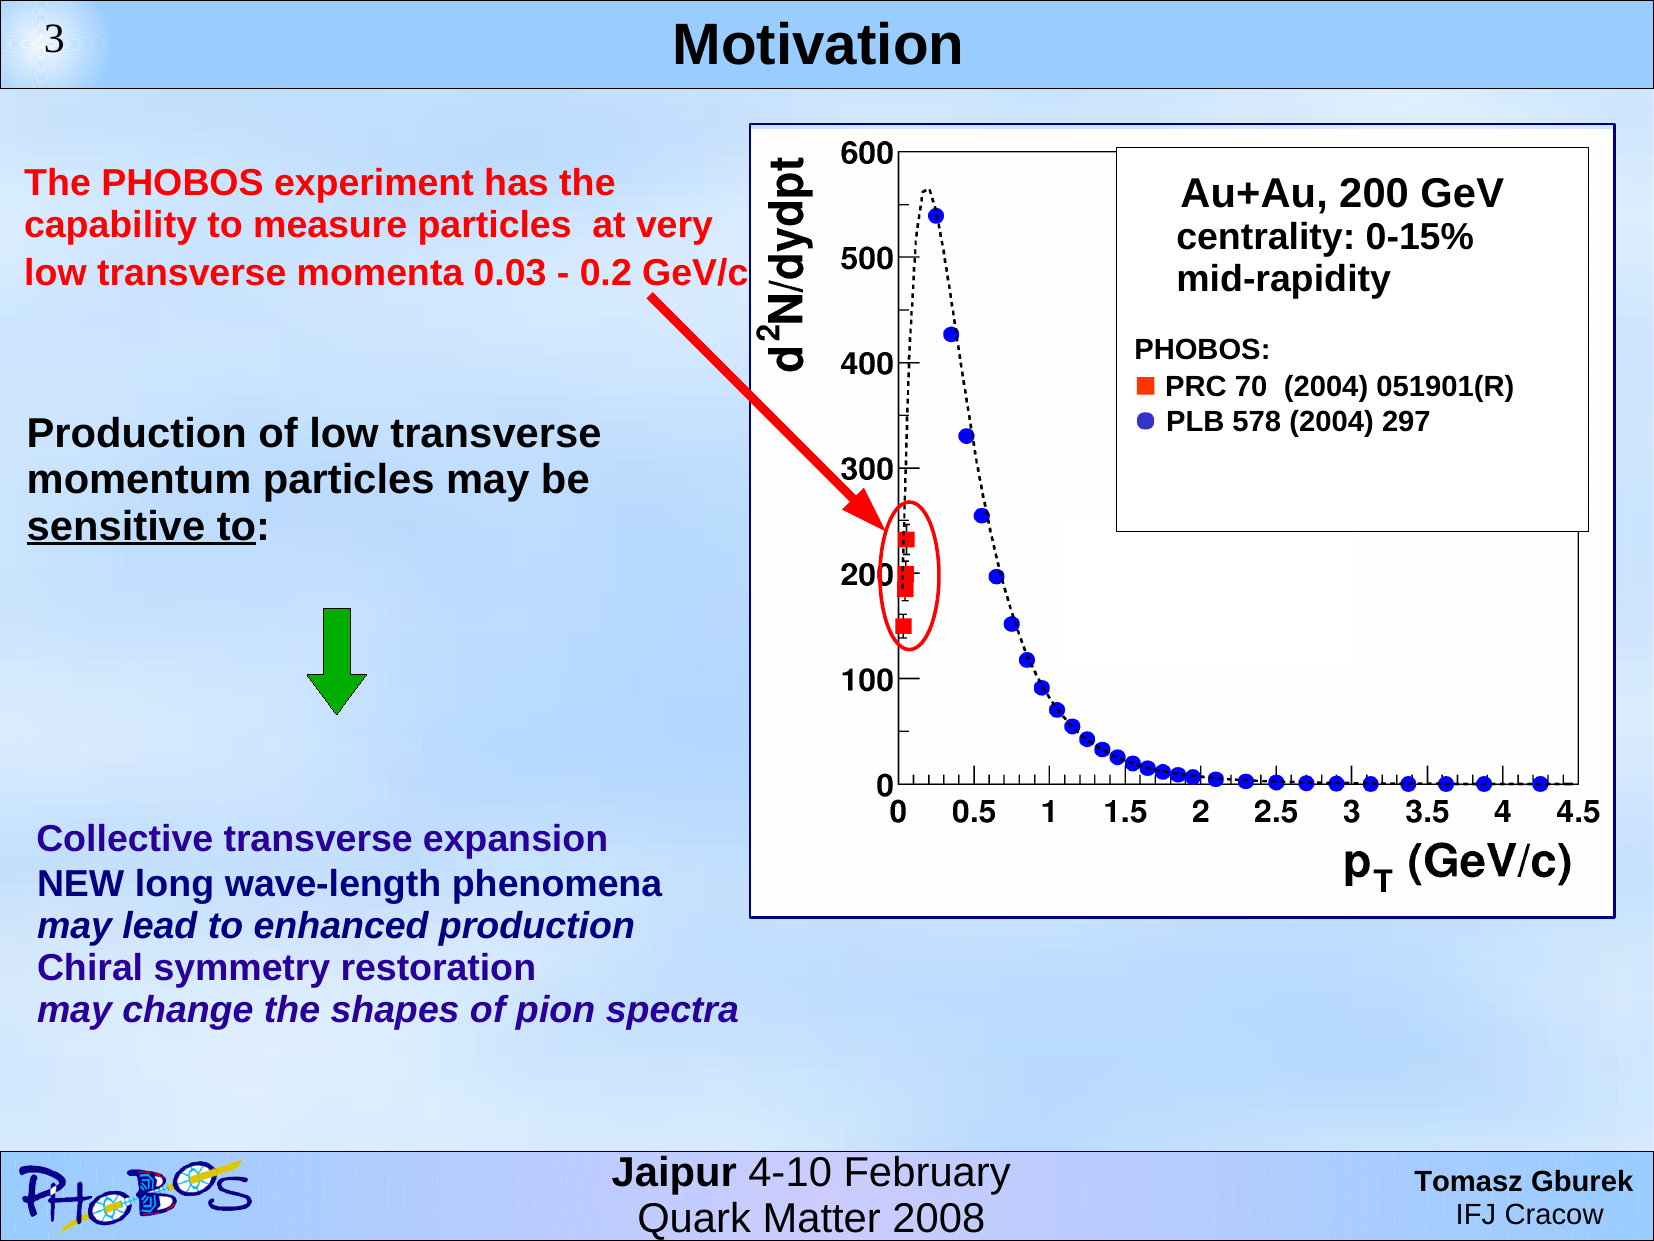

# Motivation
3
The PHOBOS experiment has the capability to measure particles at very low transverse momenta 0.03 - 0.2 GeV/c
 Au+Au, 200 GeV
 centrality: 0-15%
 mid-rapidity
PHOBOS:
 PRC 70 (2004) 051901(R)
 PLB 578 (2004) 297
Production of low transverse momentum particles may be sensitive to:
 Collective transverse expansion
 NEW long wave-length phenomena may lead to enhanced production
 Chiral symmetry restoration may change the shapes of pion spectra